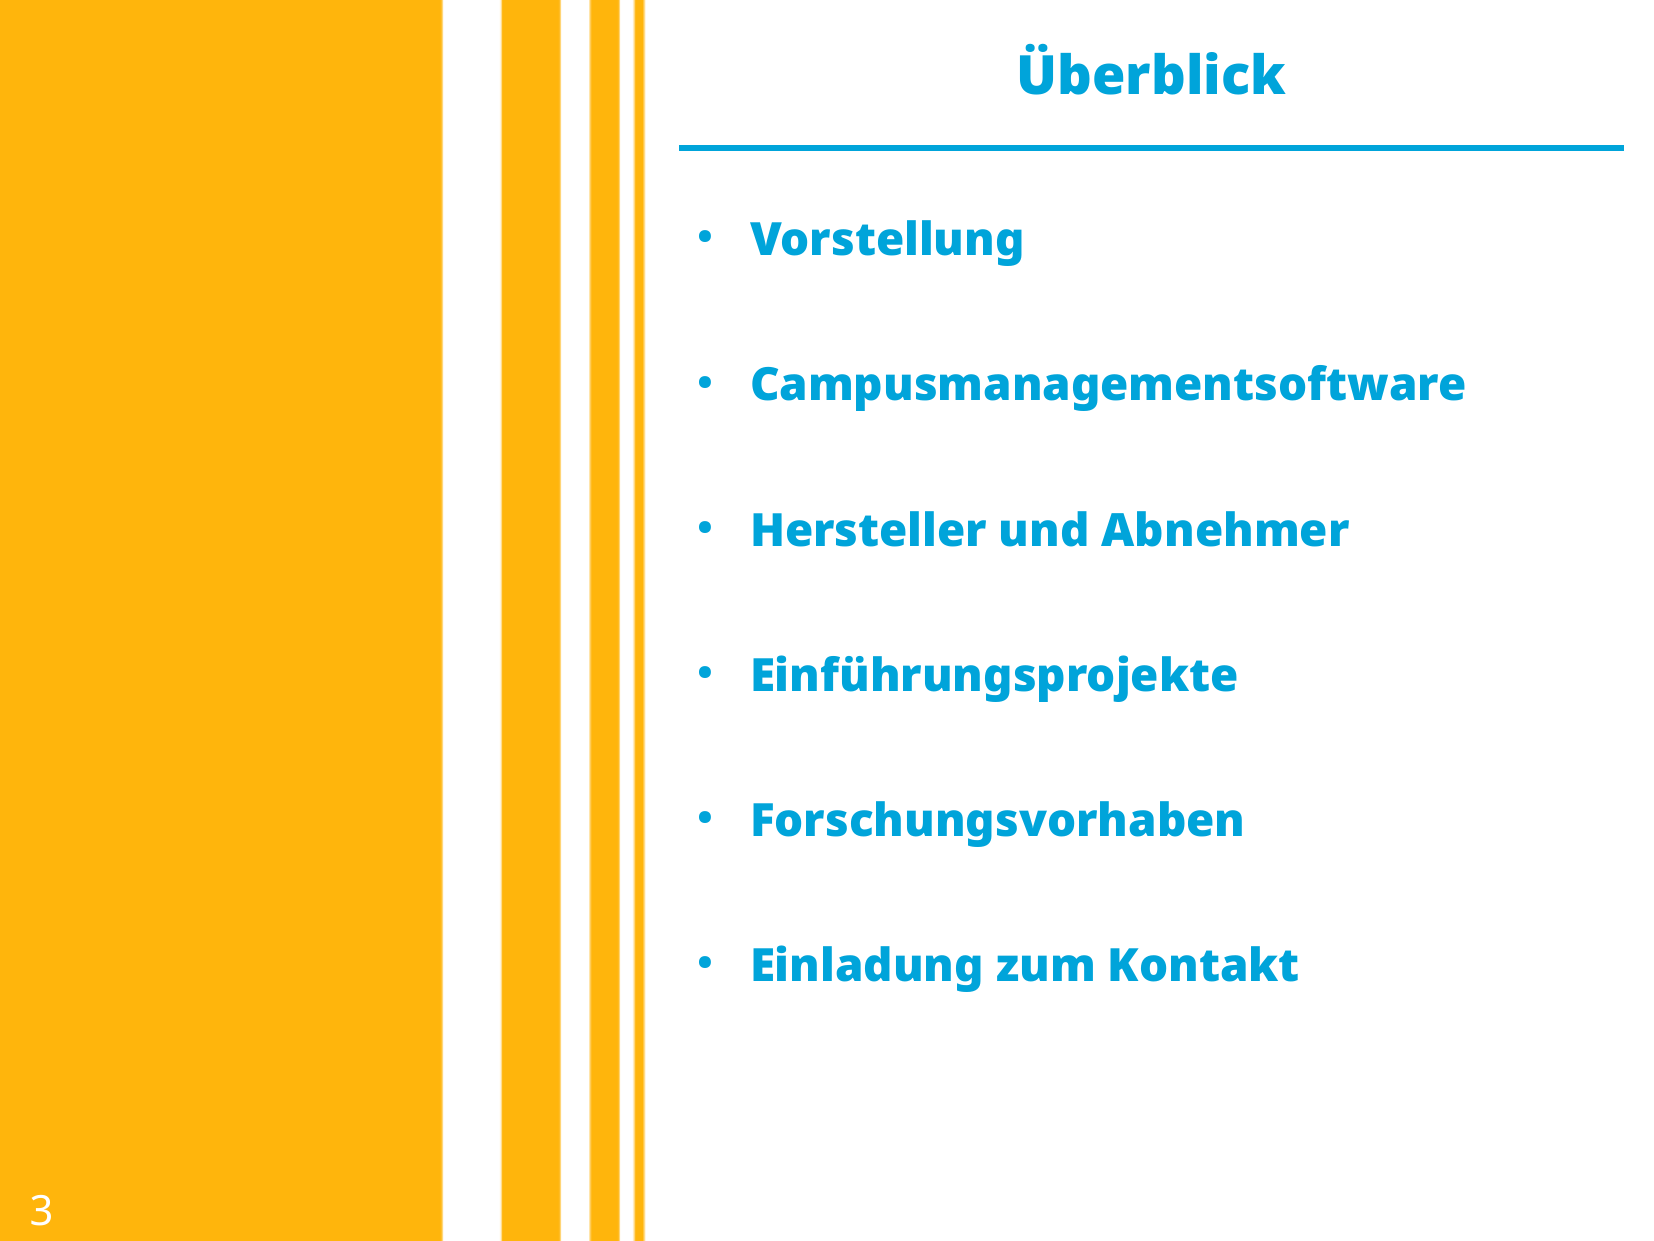

29.09.2015
# Überblick
Vorstellung
Campusmanagementsoftware
Hersteller und Abnehmer
Einführungsprojekte
Forschungsvorhaben
Einladung zum Kontakt
3